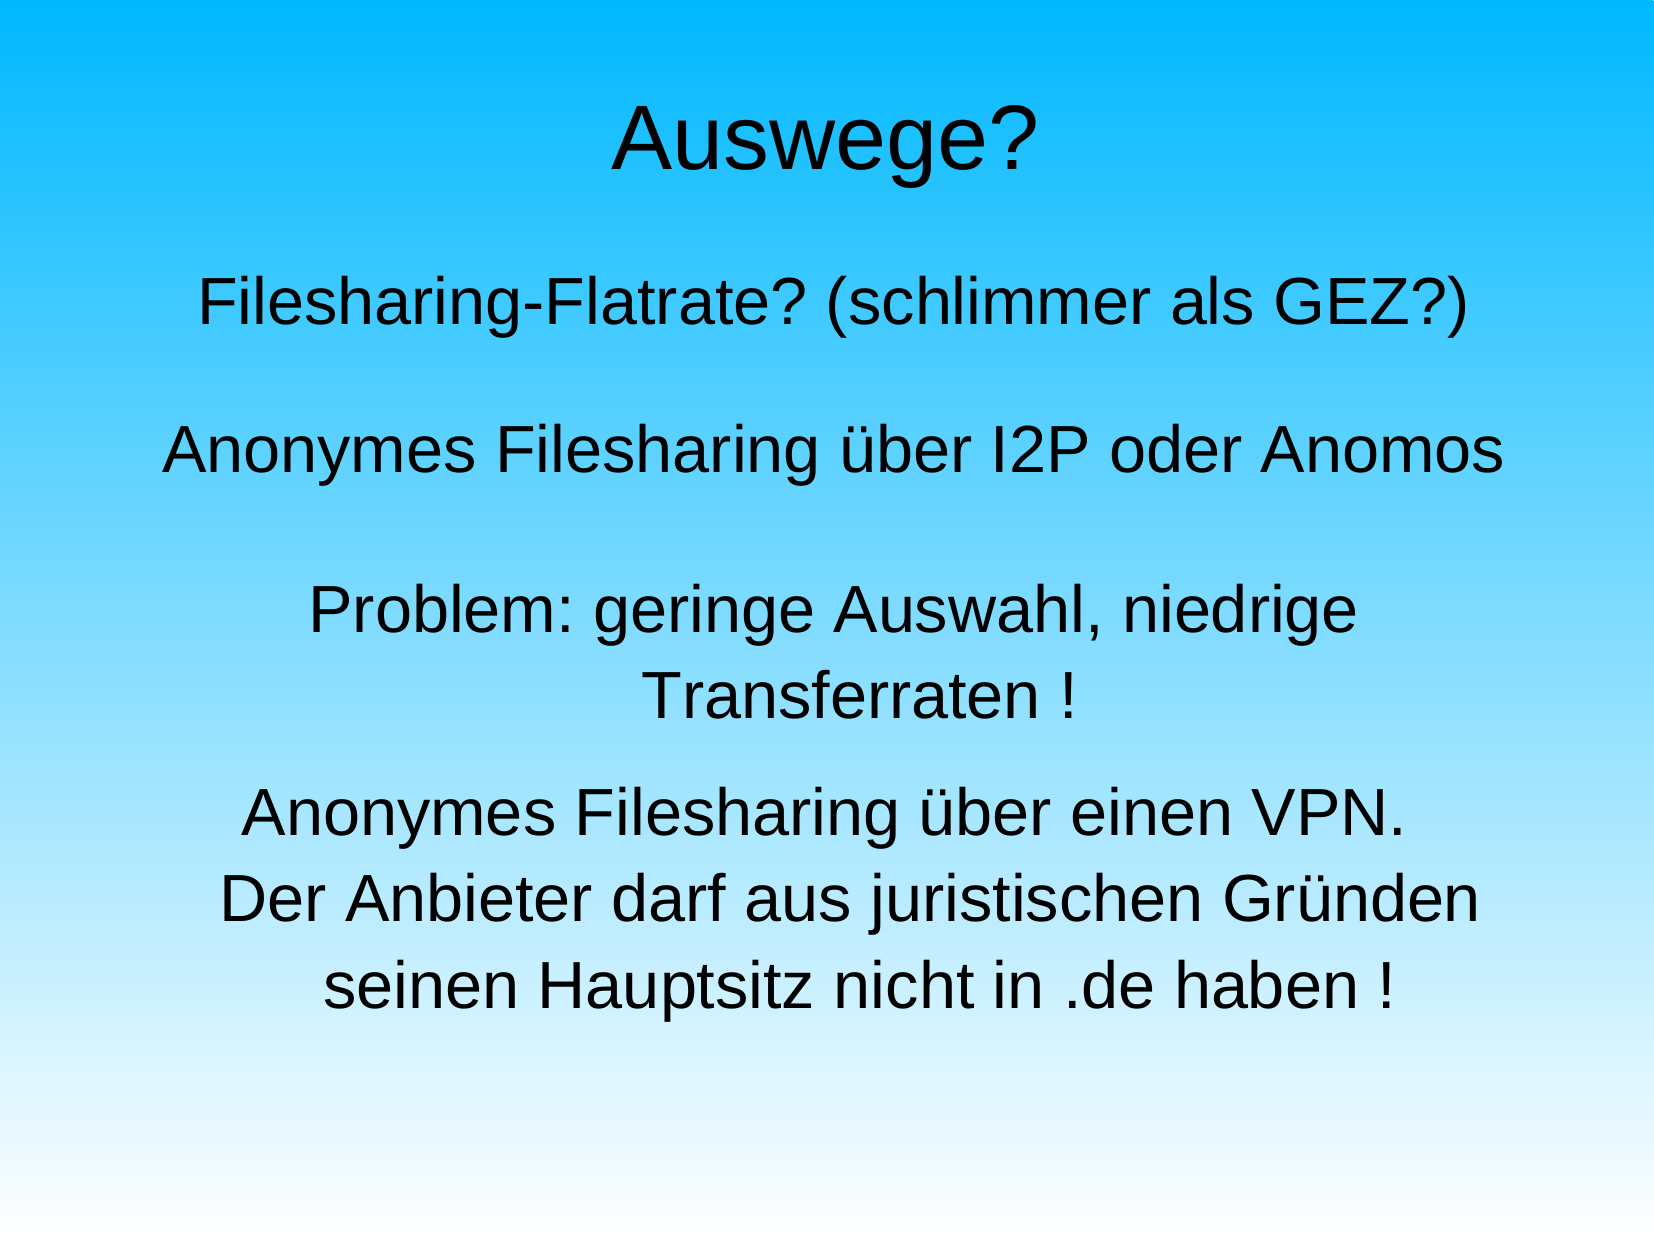

# Auswege?
Filesharing-Flatrate? (schlimmer als GEZ?)
Anonymes Filesharing über I2P oder Anomos
Problem: geringe Auswahl, niedrige
Transferraten !
Anonymes Filesharing über einen VPN.
Der Anbieter darf aus juristischen Gründen
seinen Hauptsitz nicht in .de haben !